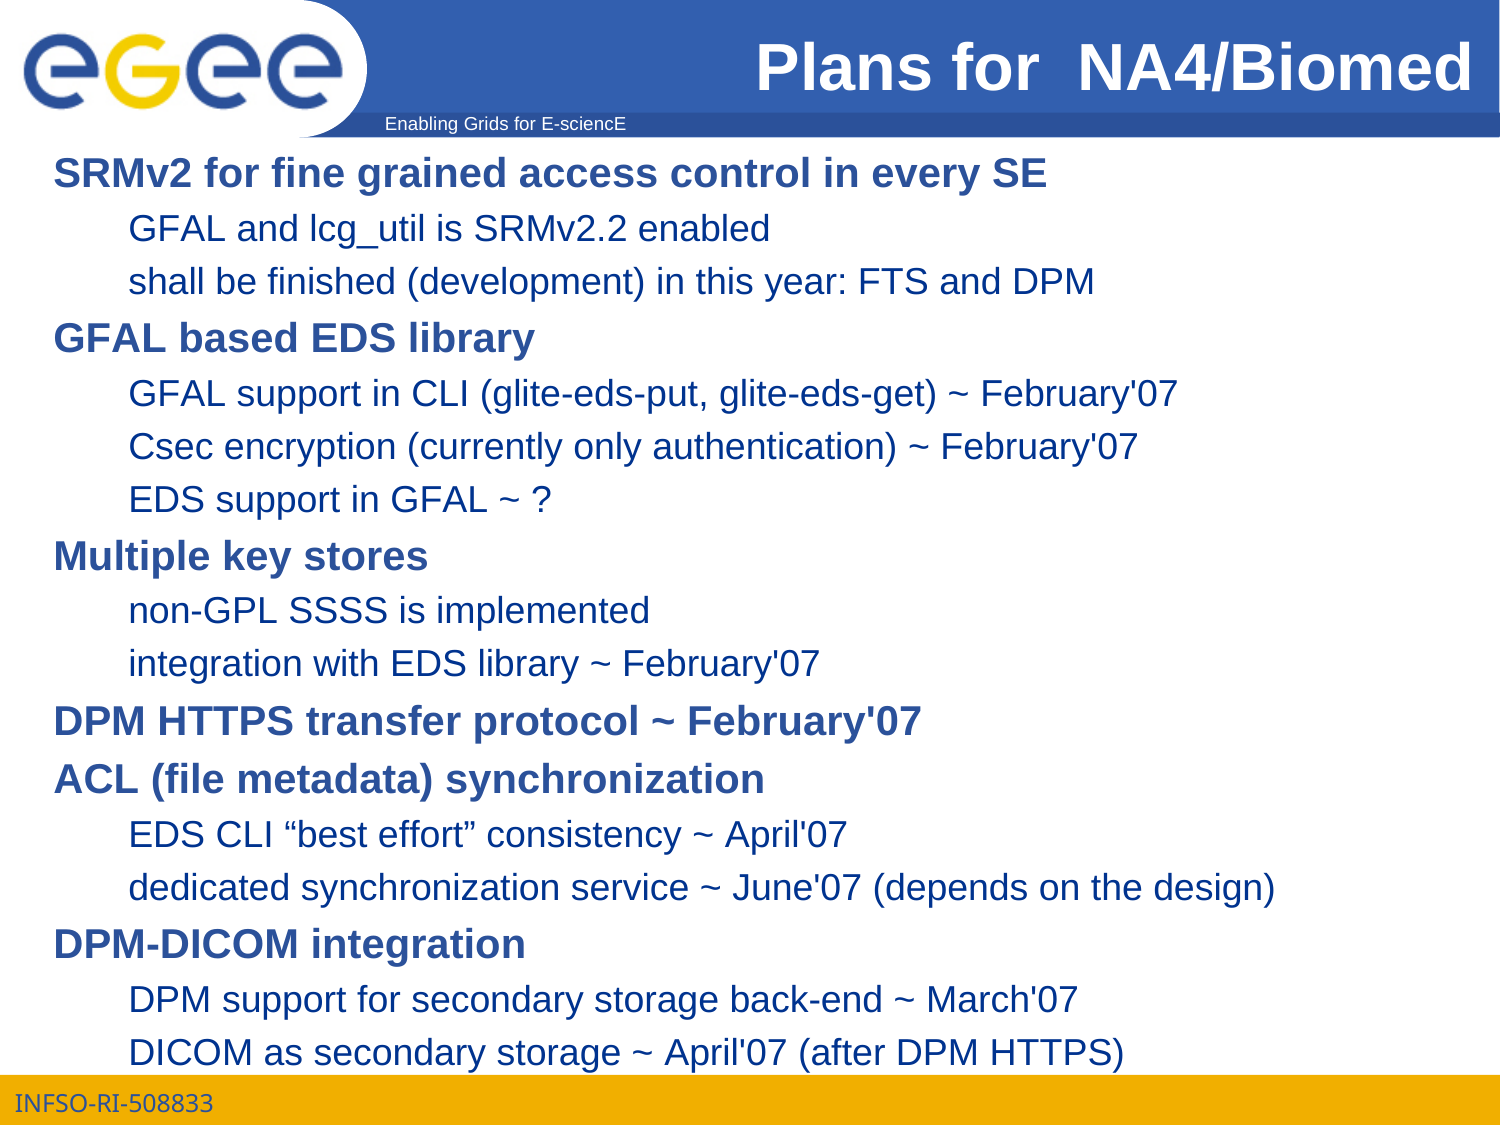

# Plans for NA4/Biomed
SRMv2 for fine grained access control in every SE
GFAL and lcg_util is SRMv2.2 enabled
shall be finished (development) in this year: FTS and DPM
GFAL based EDS library
GFAL support in CLI (glite-eds-put, glite-eds-get) ~ February'07
Csec encryption (currently only authentication) ~ February'07
EDS support in GFAL ~ ?
Multiple key stores
non-GPL SSSS is implemented
integration with EDS library ~ February'07
DPM HTTPS transfer protocol ~ February'07
ACL (file metadata) synchronization
EDS CLI “best effort” consistency ~ April'07
dedicated synchronization service ~ June'07 (depends on the design)
DPM-DICOM integration
DPM support for secondary storage back-end ~ March'07
DICOM as secondary storage ~ April'07 (after DPM HTTPS)